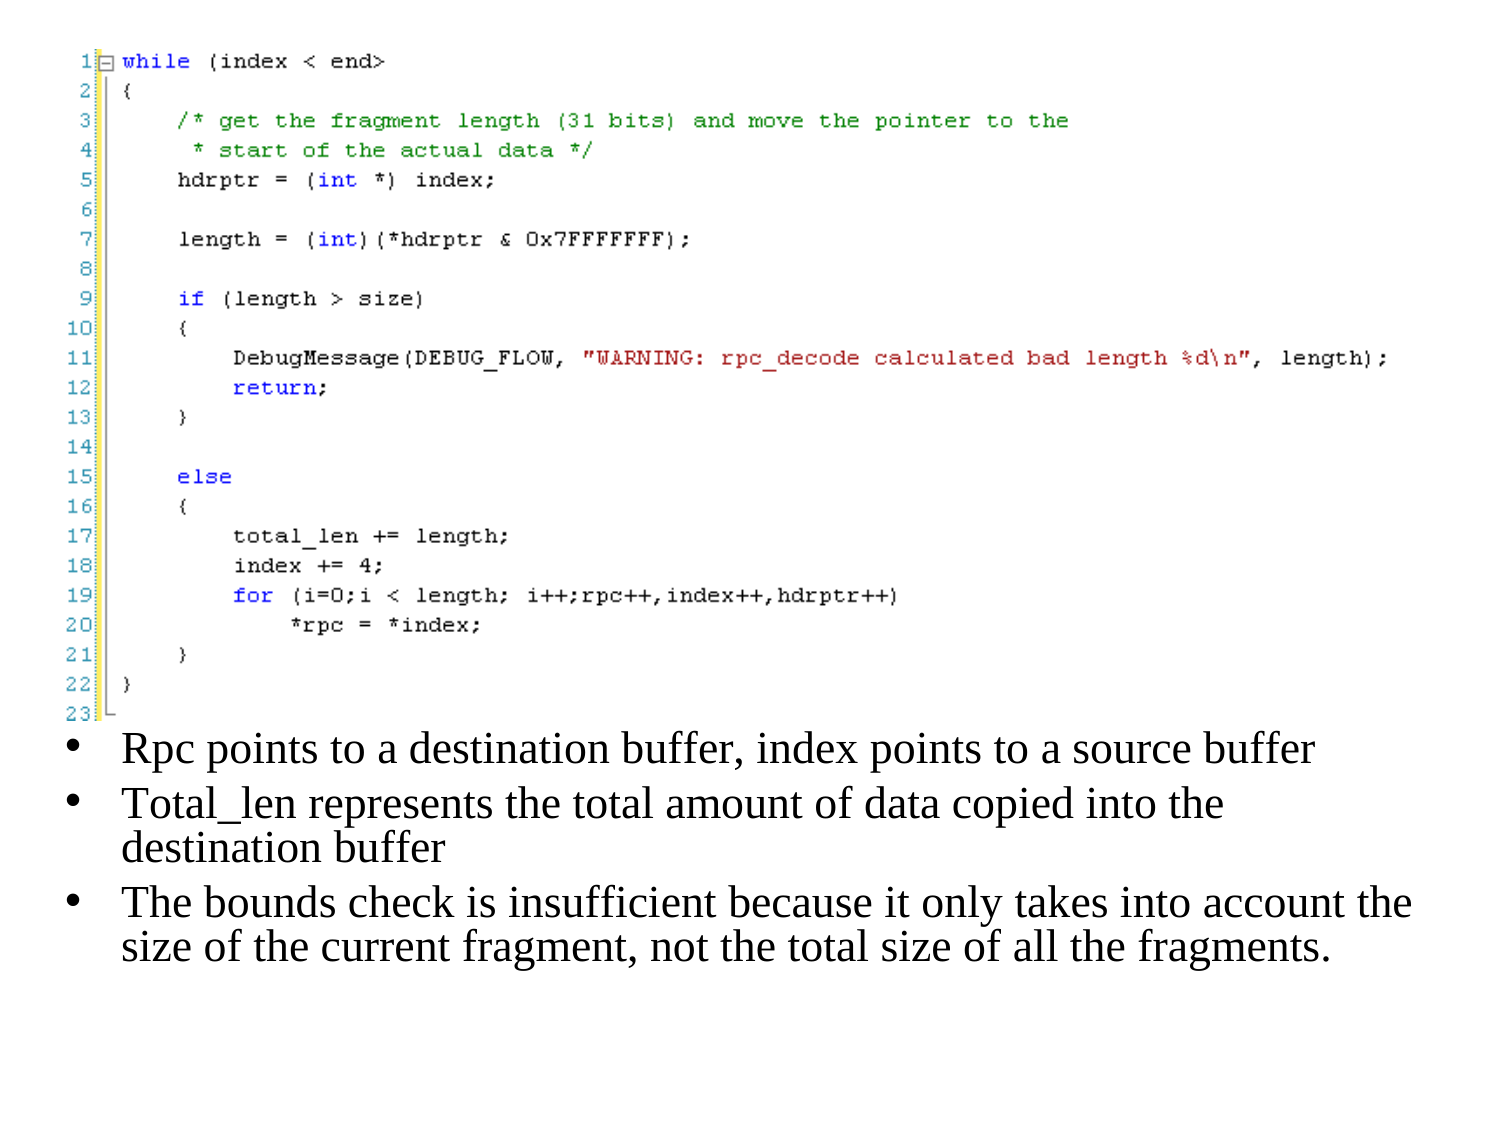

# Rpc points to a destination buffer, index points to a source buffer
Total_len represents the total amount of data copied into the destination buffer
The bounds check is insufficient because it only takes into account the size of the current fragment, not the total size of all the fragments.